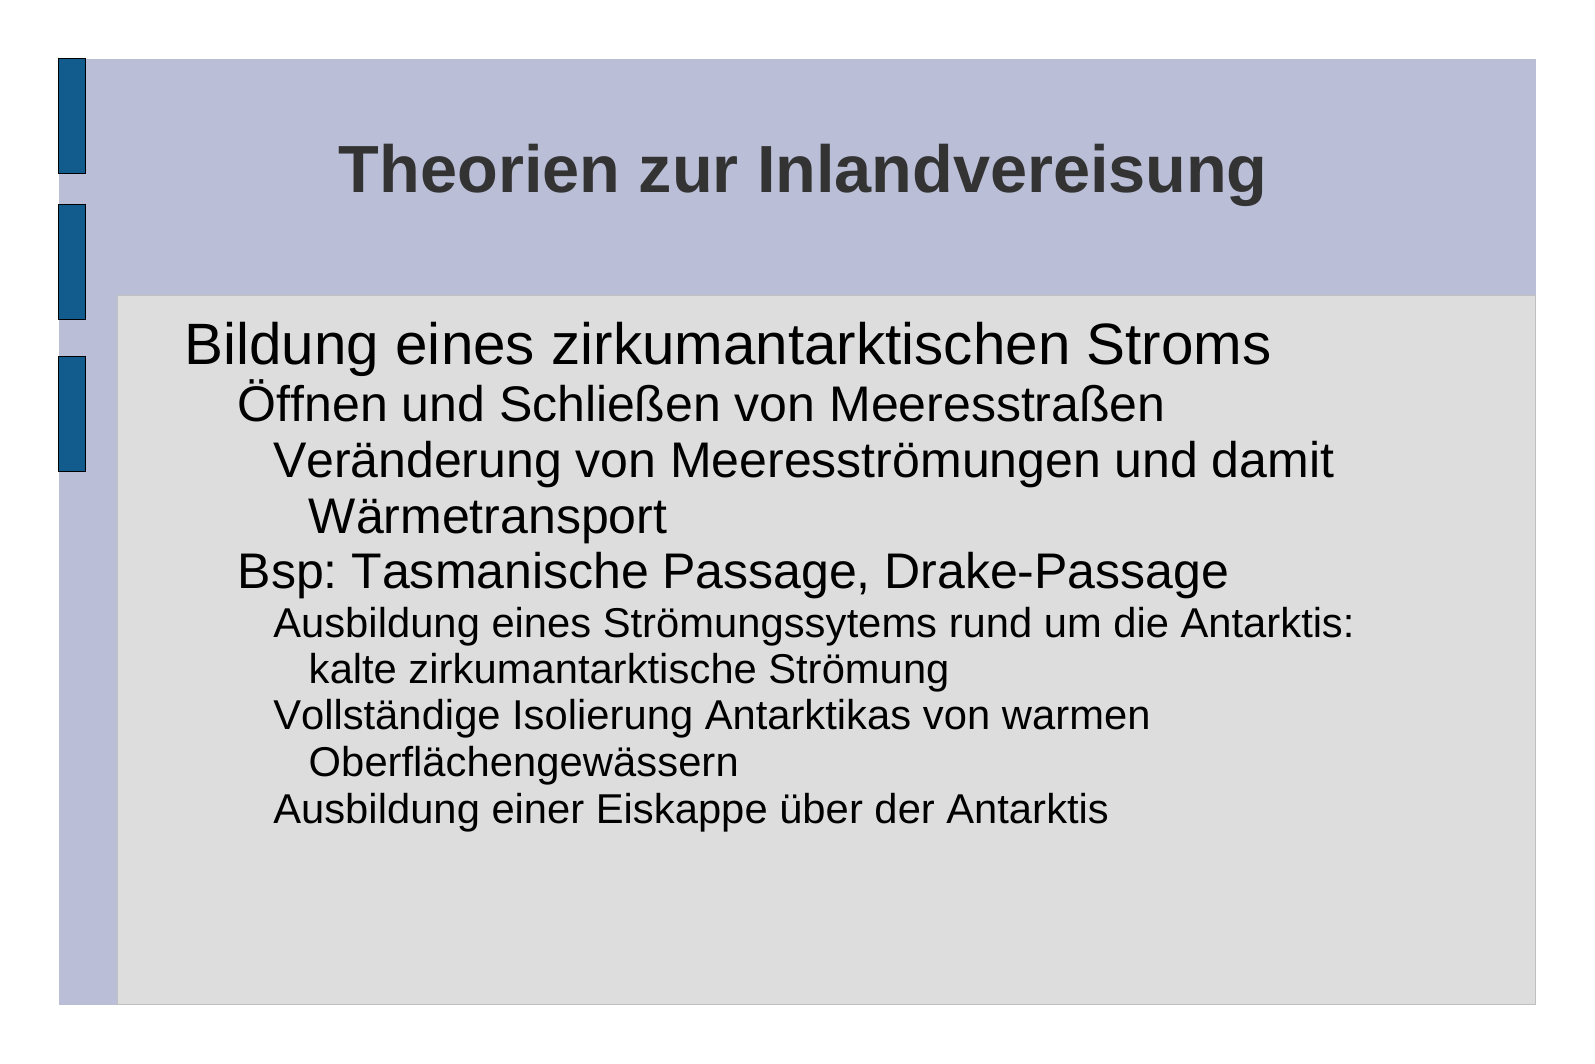

# Theorien zur Inlandvereisung
Bildung eines zirkumantarktischen Stroms
Öffnen und Schließen von Meeresstraßen
Veränderung von Meeresströmungen und damit Wärmetransport
Bsp: Tasmanische Passage, Drake-Passage
Ausbildung eines Strömungssytems rund um die Antarktis: kalte zirkumantarktische Strömung
Vollständige Isolierung Antarktikas von warmen Oberflächengewässern
Ausbildung einer Eiskappe über der Antarktis